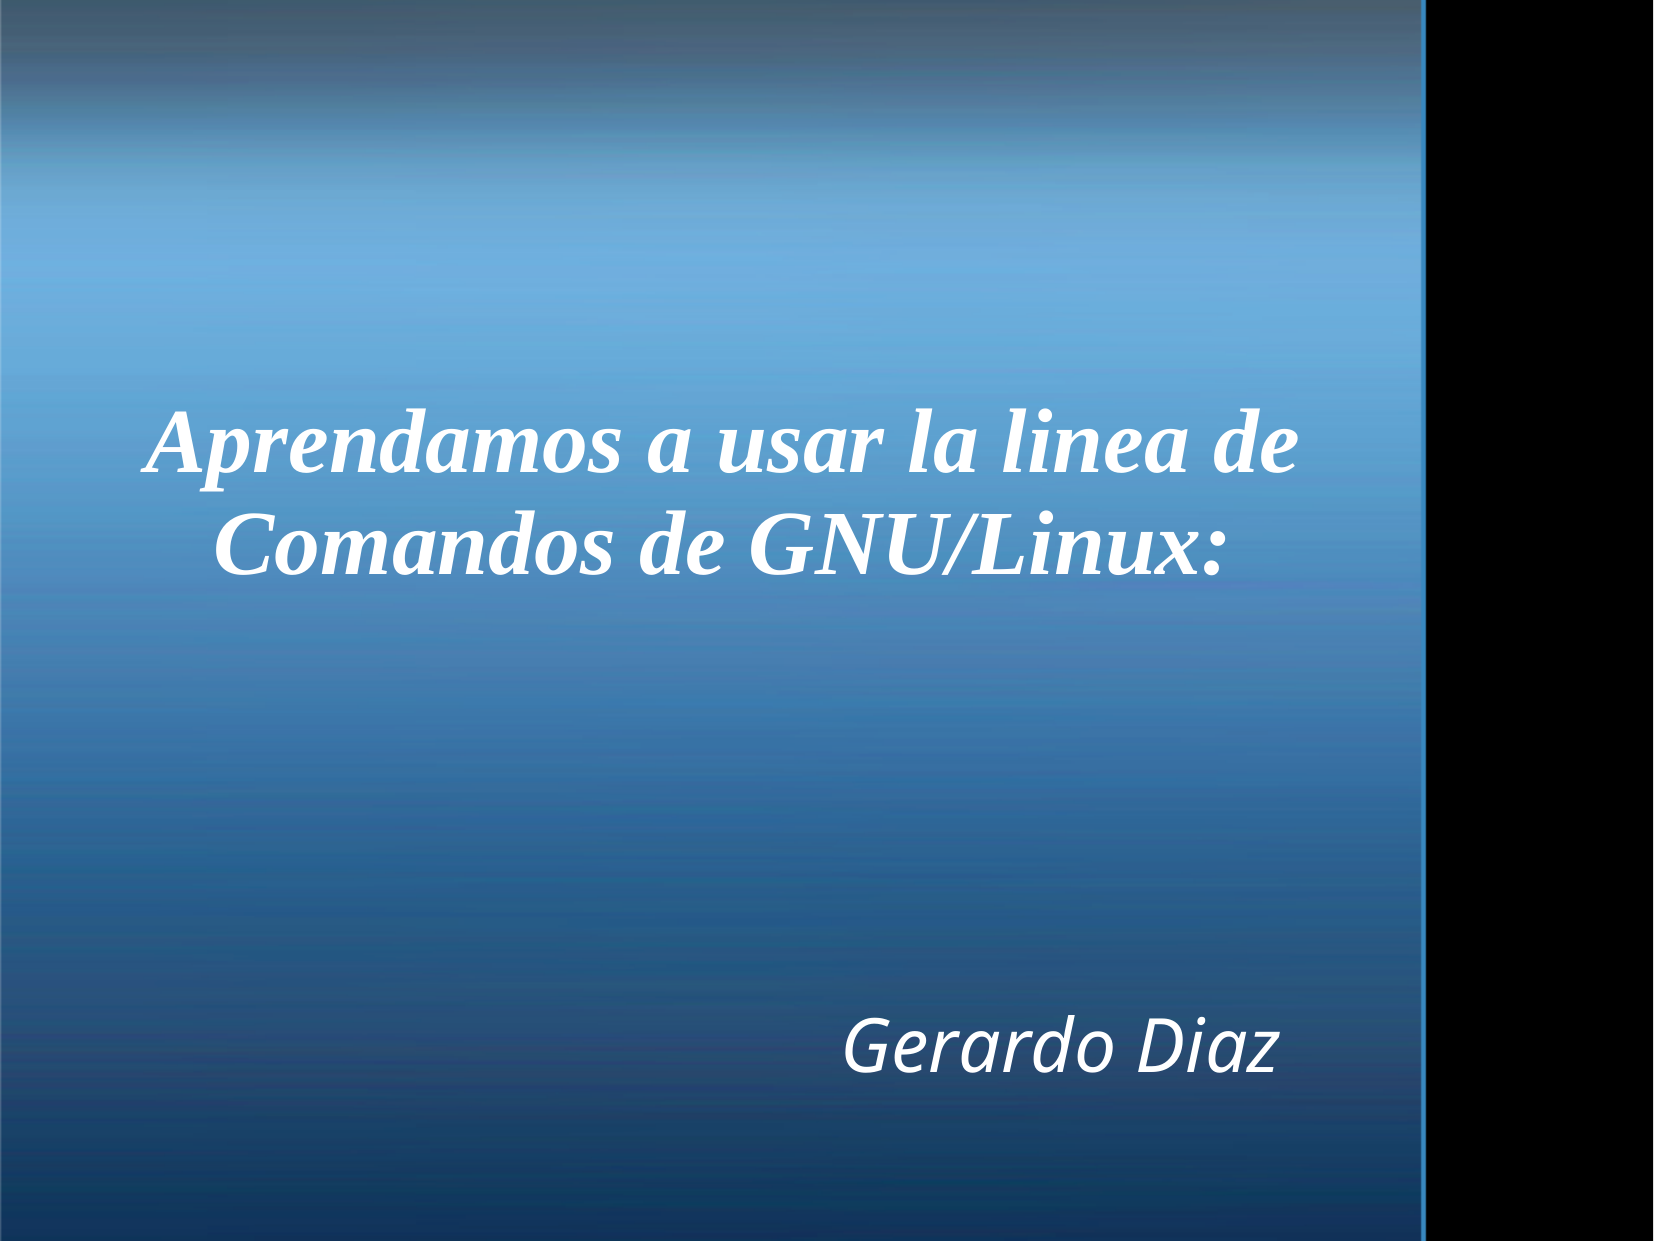

# Aprendamos a usar la linea de Comandos de GNU/Linux:
Gerardo Diaz